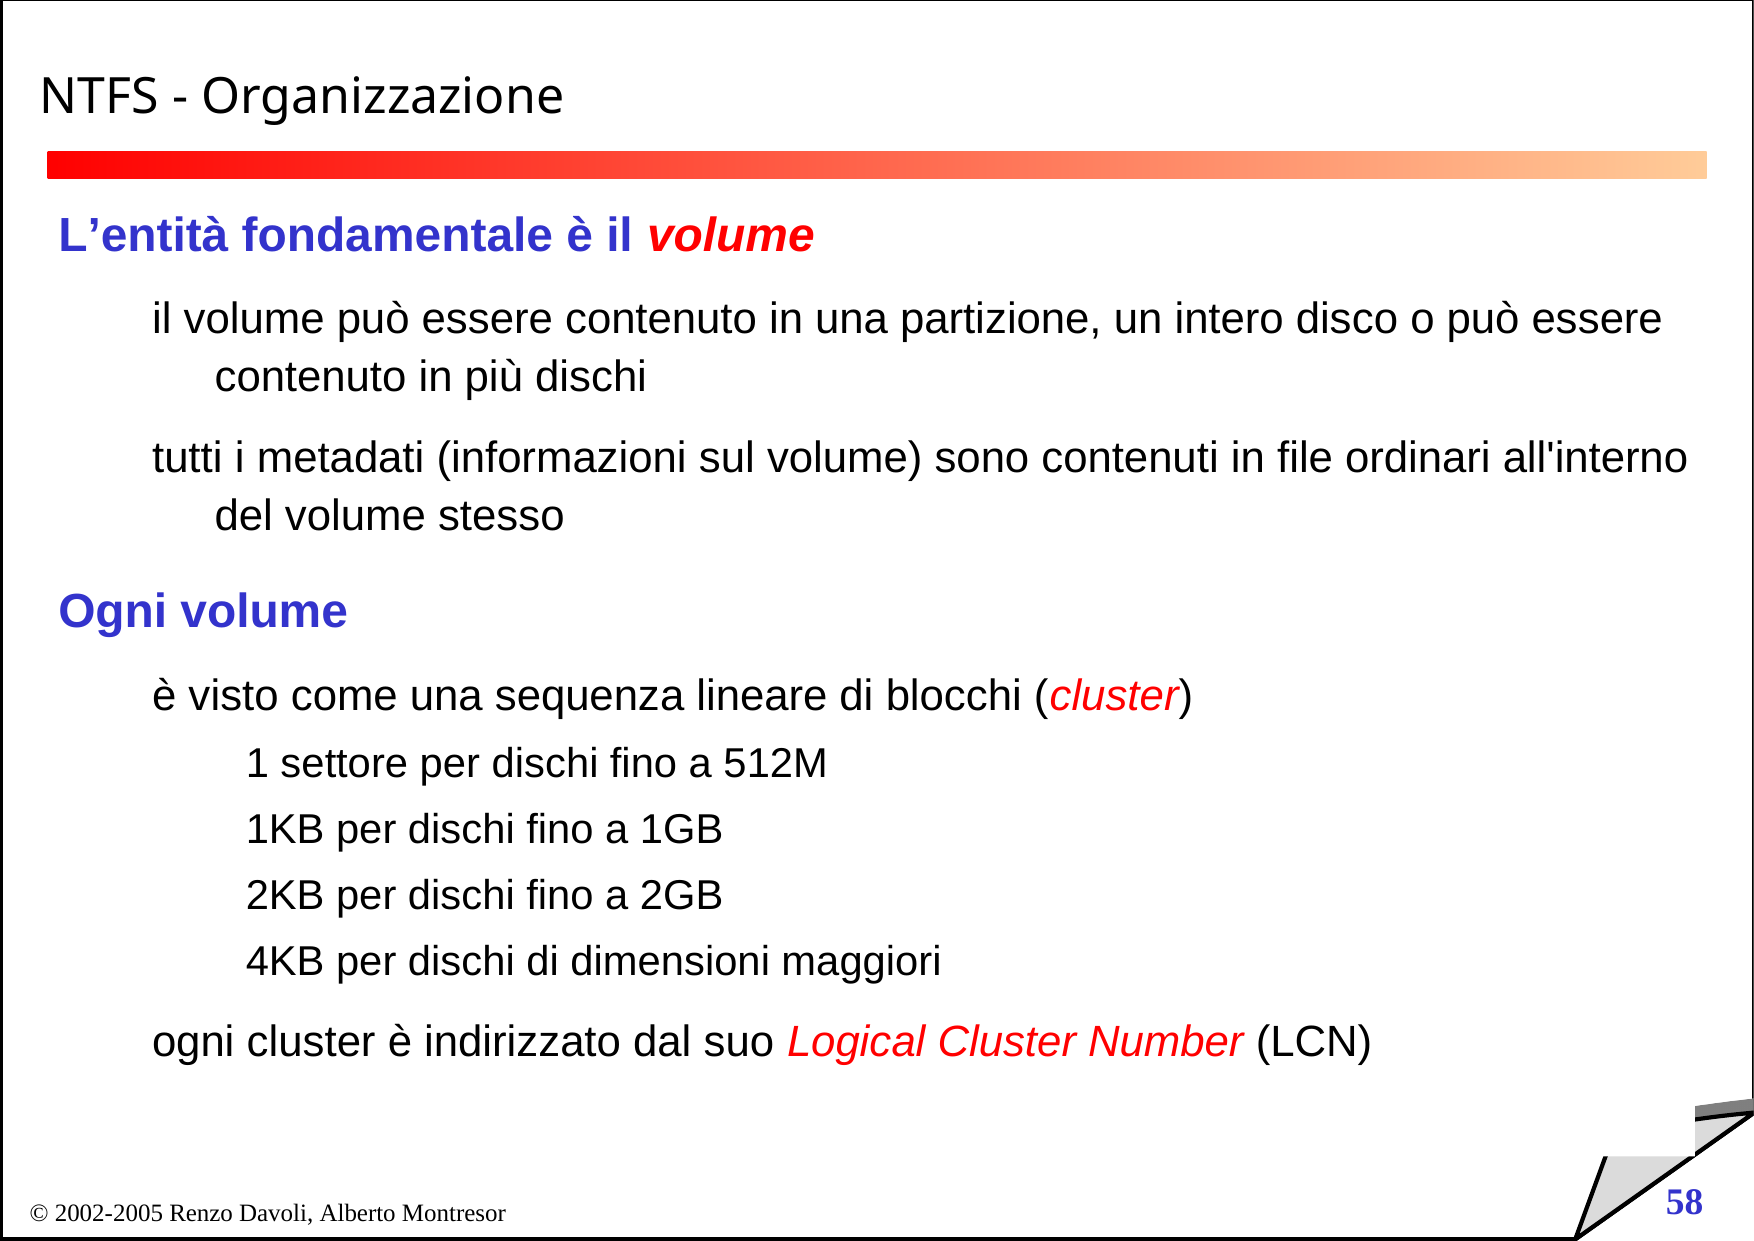

# NTFS - Organizzazione
L’entità fondamentale è il volume
il volume può essere contenuto in una partizione, un intero disco o può essere contenuto in più dischi
tutti i metadati (informazioni sul volume) sono contenuti in file ordinari all'interno del volume stesso
Ogni volume
è visto come una sequenza lineare di blocchi (cluster)
1 settore per dischi fino a 512M
1KB per dischi fino a 1GB
2KB per dischi fino a 2GB
4KB per dischi di dimensioni maggiori
ogni cluster è indirizzato dal suo Logical Cluster Number (LCN)